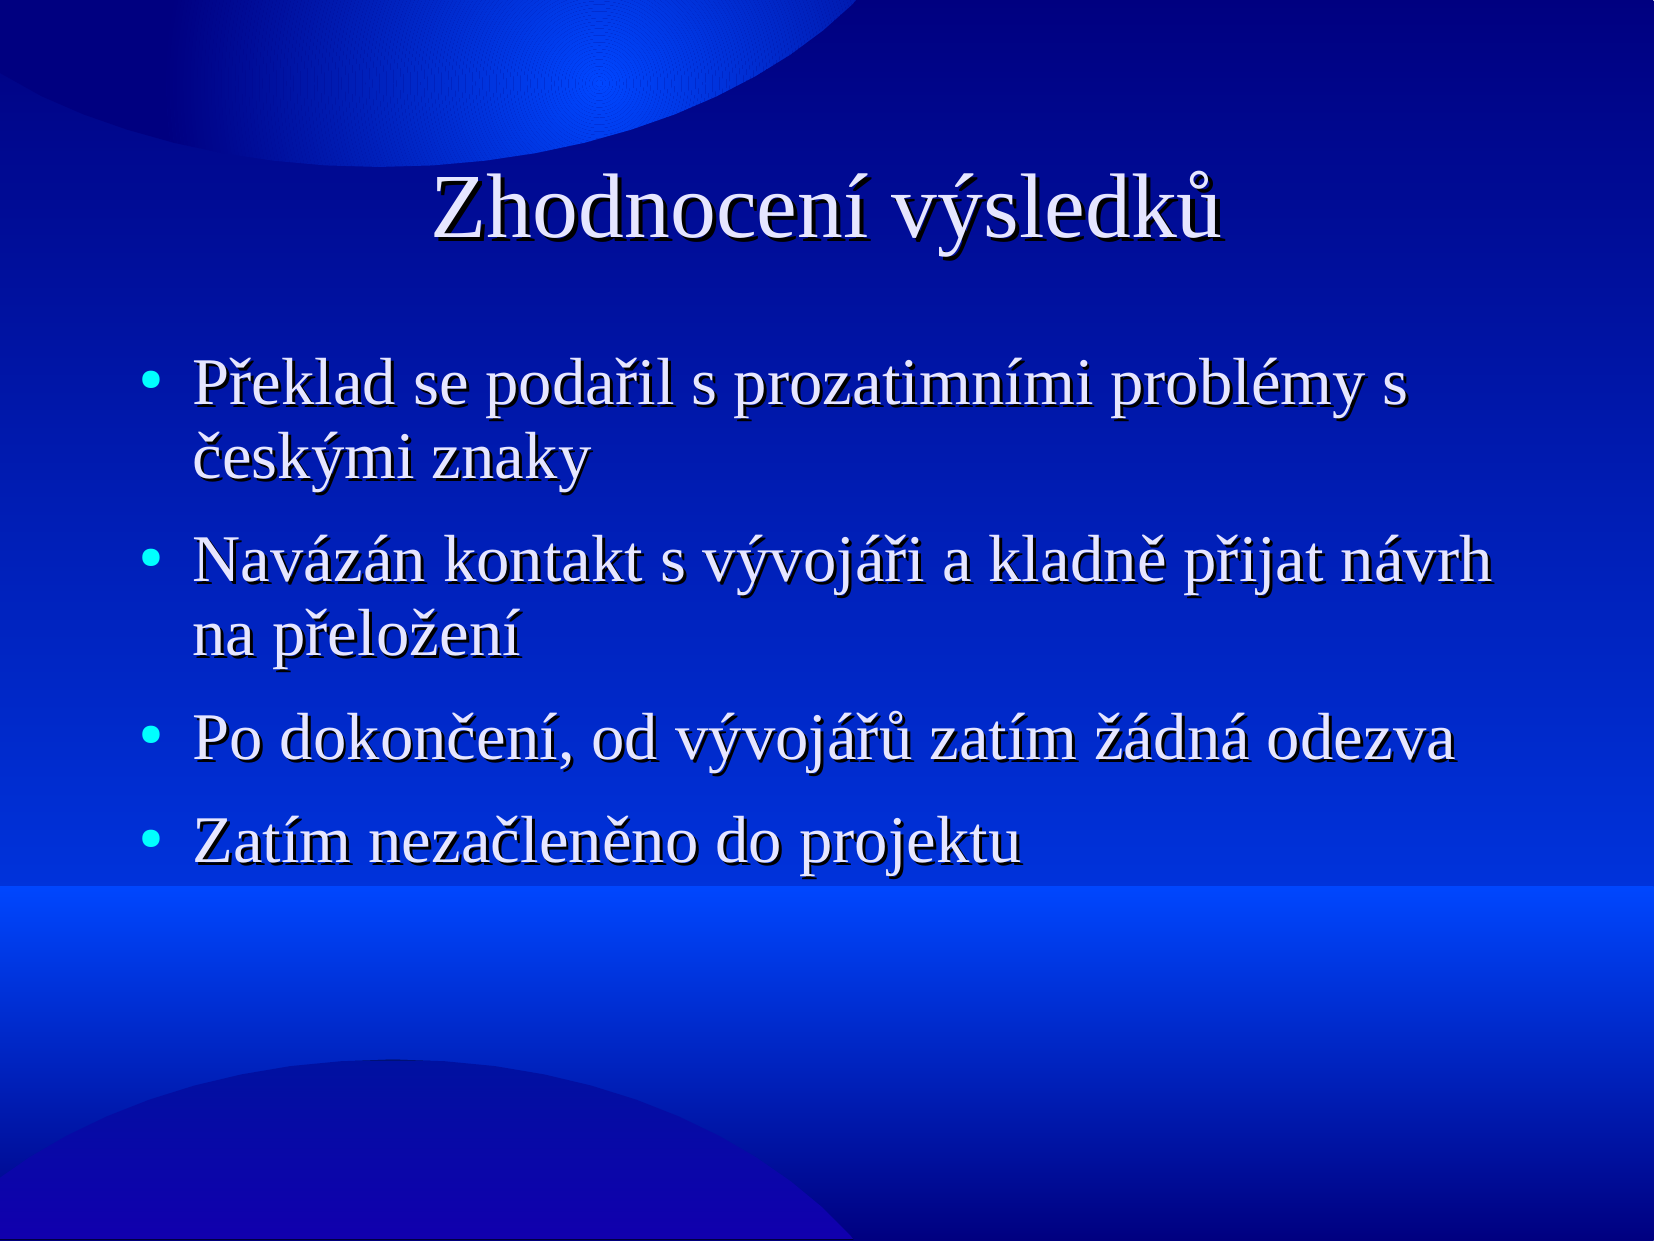

# Zhodnocení výsledků
Překlad se podařil s prozatimními problémy s českými znaky
Navázán kontakt s vývojáři a kladně přijat návrh na přeložení
Po dokončení, od vývojářů zatím žádná odezva
Zatím nezačleněno do projektu